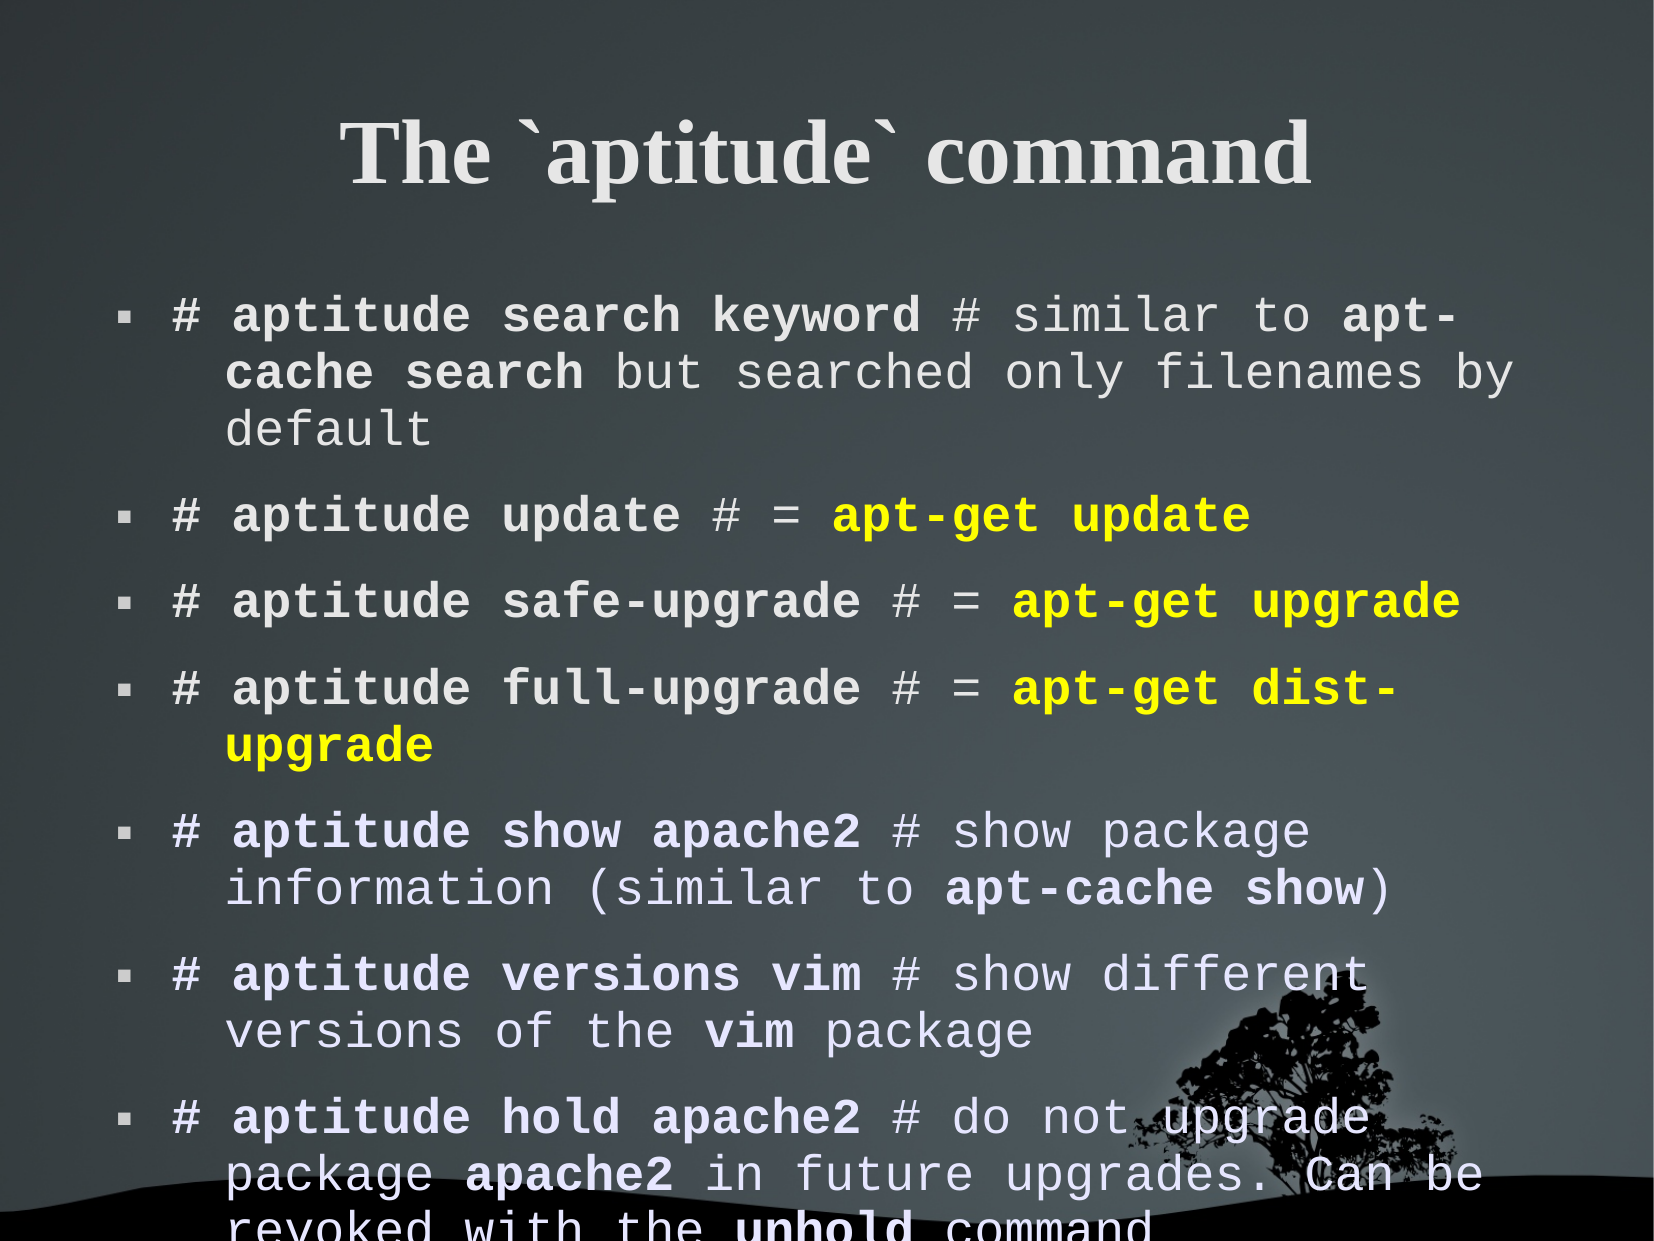

The `aptitude` command
# # aptitude search keyword # similar to apt-cache search but searched only filenames by default
# aptitude update # = apt-get update
# aptitude safe-upgrade # = apt-get upgrade
# aptitude full-upgrade # = apt-get dist-upgrade
# aptitude show apache2 # show package information (similar to apt-cache show)
# aptitude versions vim # show different versions of the vim package
# aptitude hold apache2 # do not upgrade package apache2 in future upgrades. Can be revoked with the unhold command